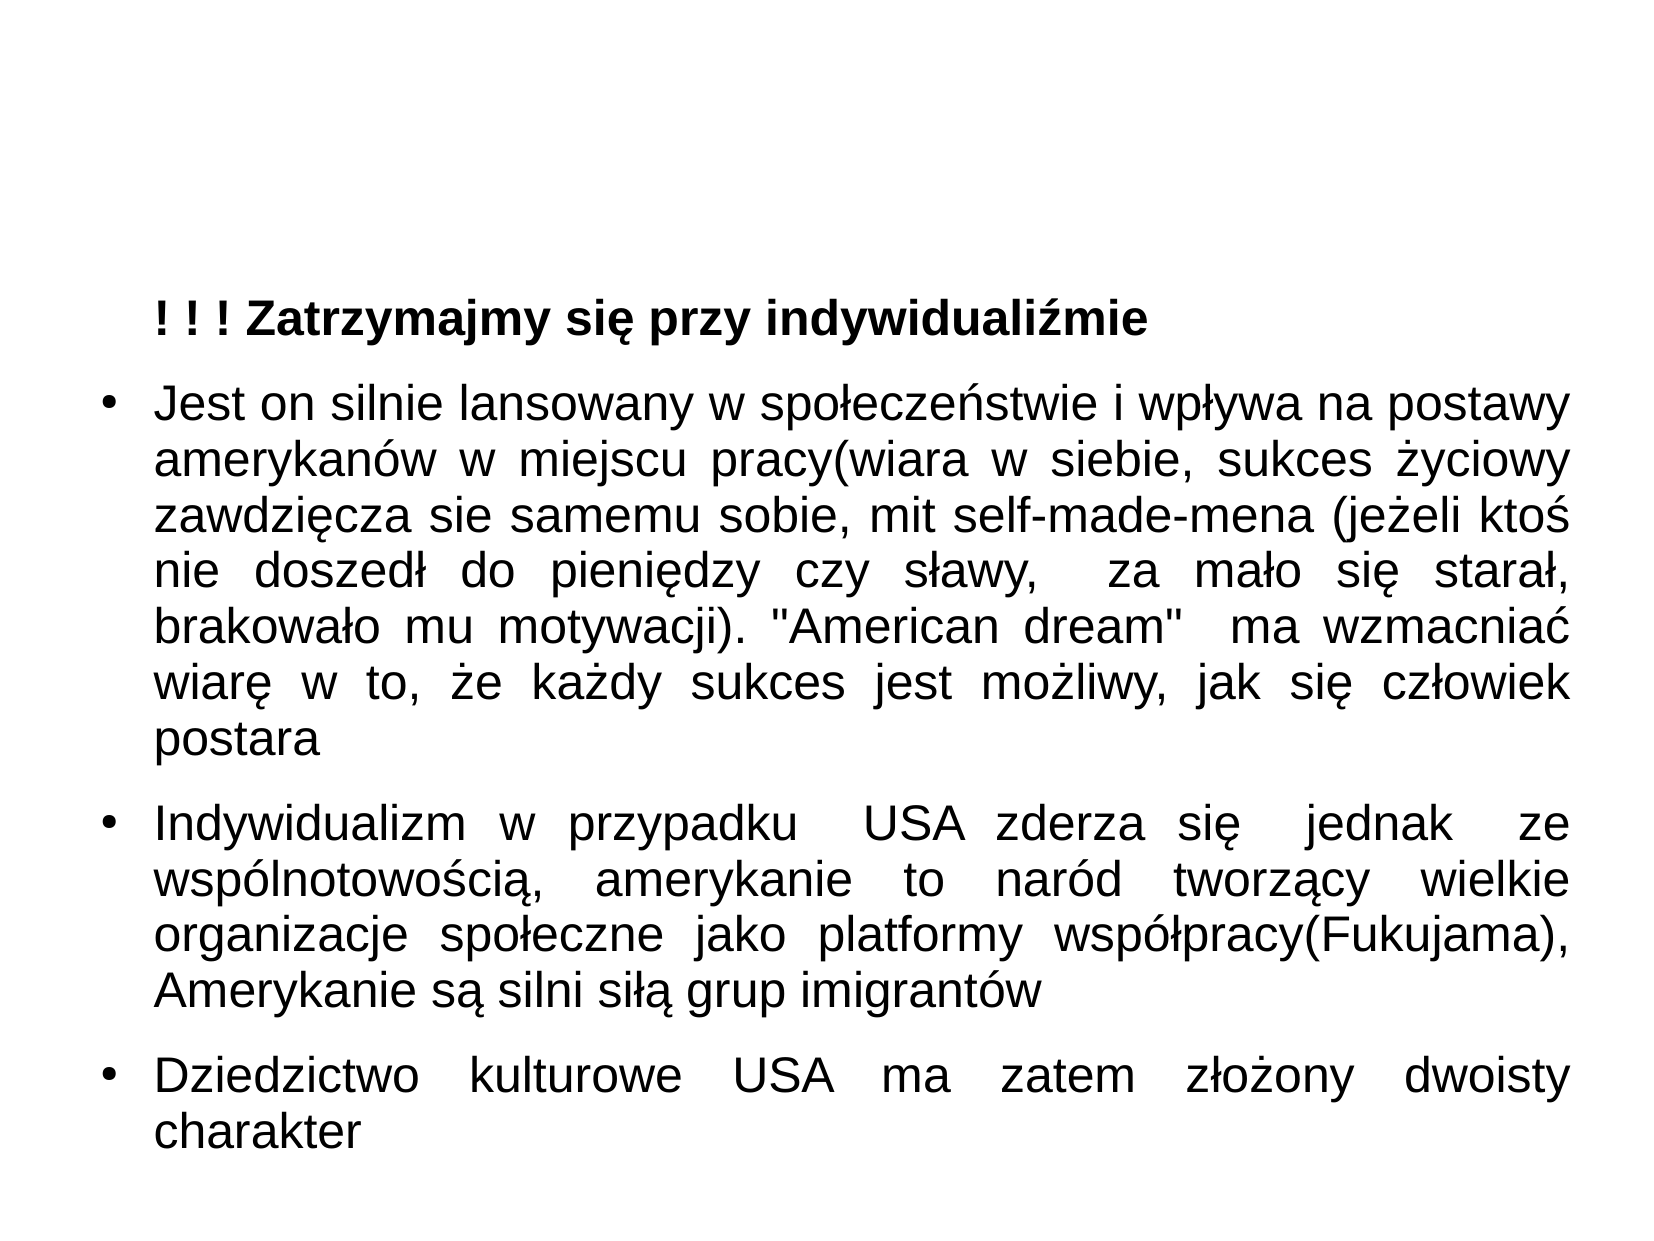

#
! ! ! Zatrzymajmy się przy indywidualiźmie
Jest on silnie lansowany w społeczeństwie i wpływa na postawy amerykanów w miejscu pracy(wiara w siebie, sukces życiowy zawdzięcza sie samemu sobie, mit self-made-mena (jeżeli ktoś nie doszedł do pieniędzy czy sławy, za mało się starał, brakowało mu motywacji). "American dream" ma wzmacniać wiarę w to, że każdy sukces jest możliwy, jak się człowiek postara
Indywidualizm w przypadku USA zderza się jednak ze wspólnotowością, amerykanie to naród tworzący wielkie organizacje społeczne jako platformy współpracy(Fukujama), Amerykanie są silni siłą grup imigrantów
Dziedzictwo kulturowe USA ma zatem złożony dwoisty charakter